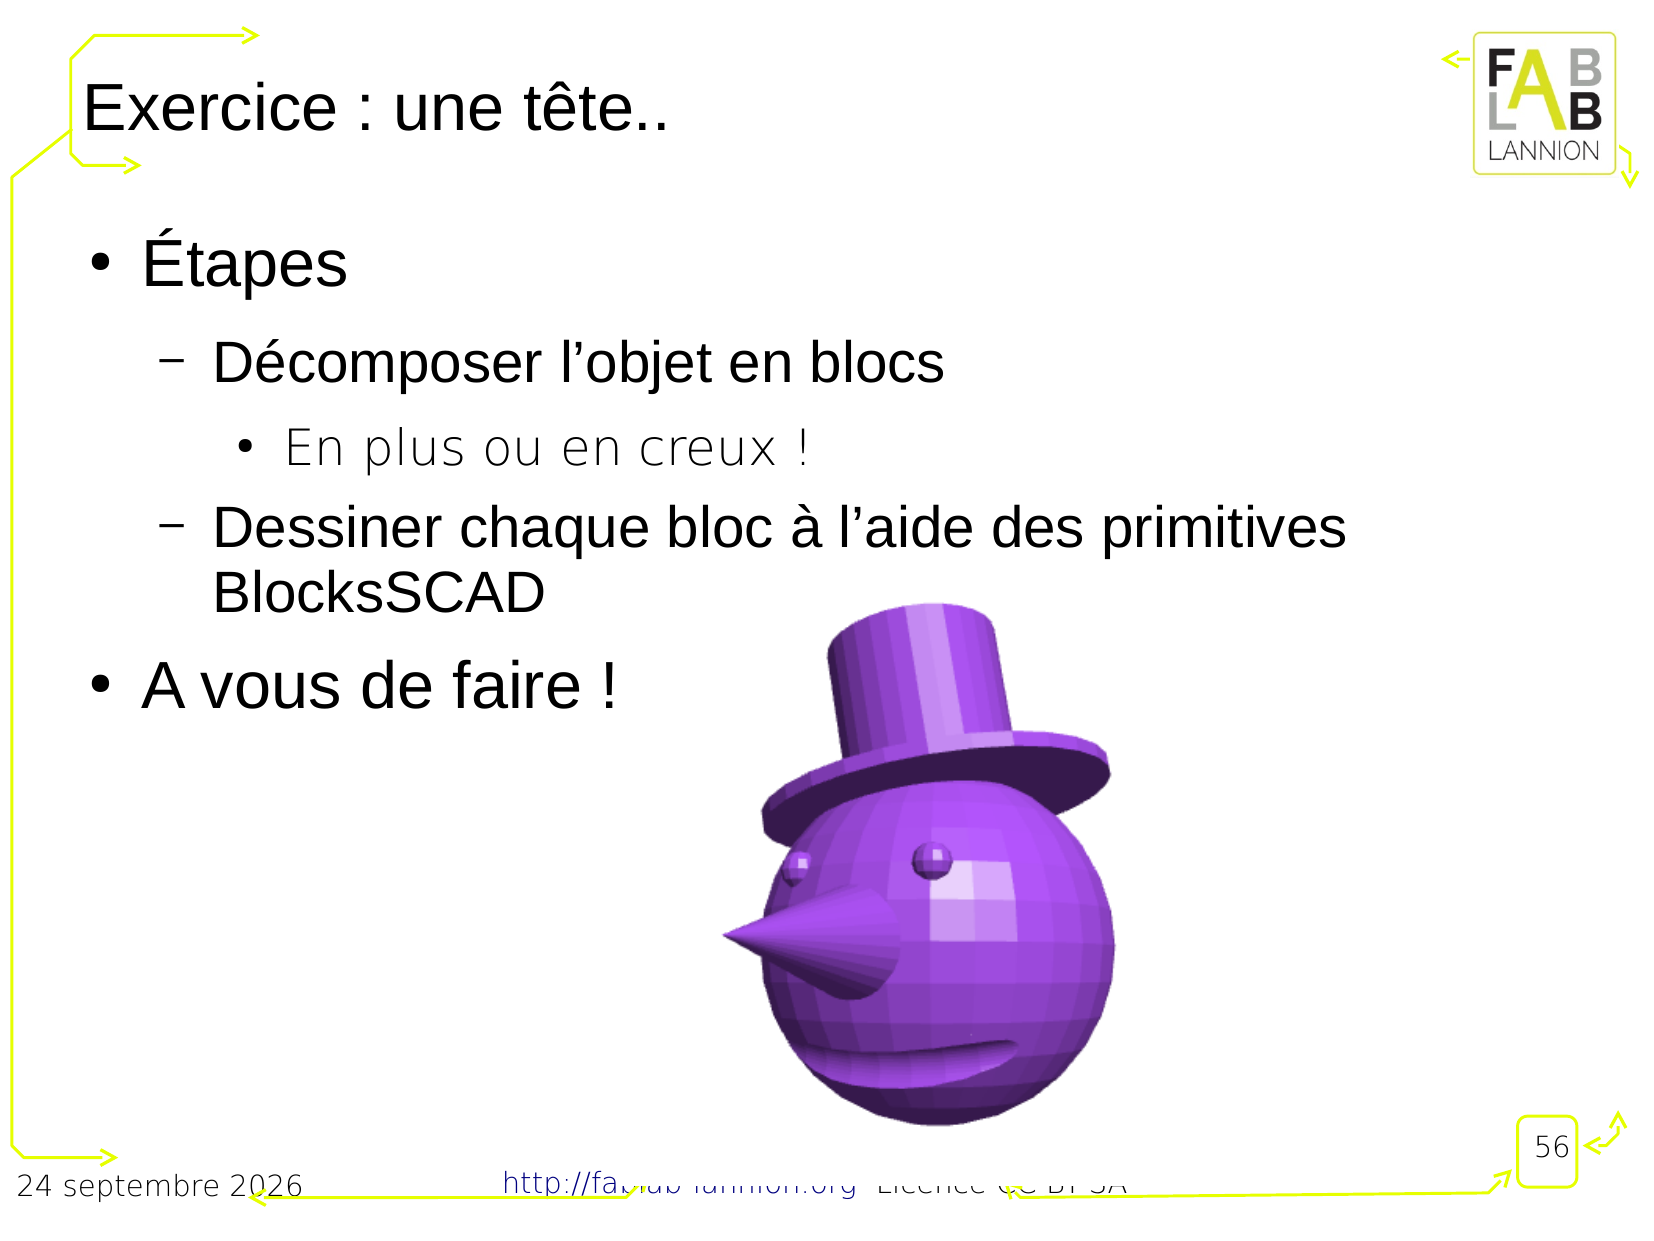

# Exercice : une tête..
Étapes
Décomposer l’objet en blocs
En plus ou en creux !
Dessiner chaque bloc à l’aide des primitives BlocksSCAD
A vous de faire !
56